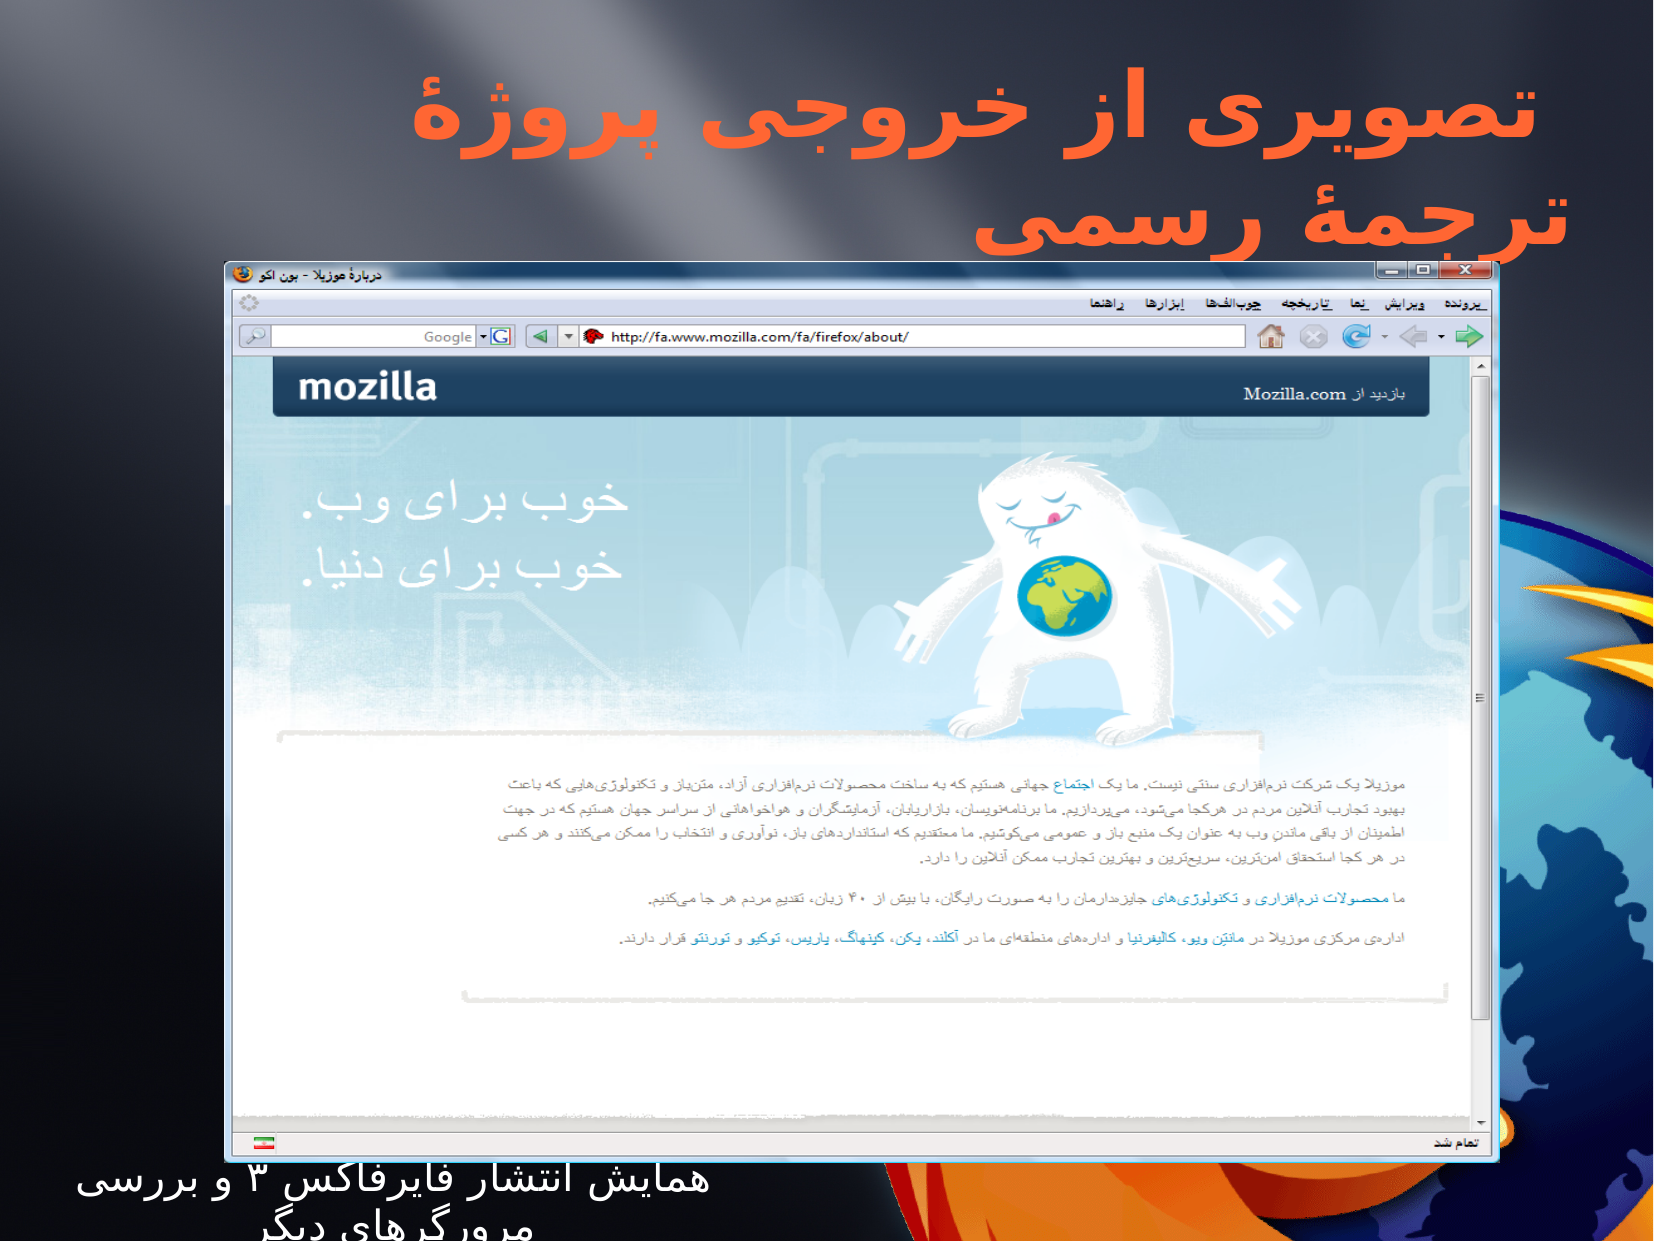

# تصویری از خروجی پروژهٔ ترجمهٔ رسمی